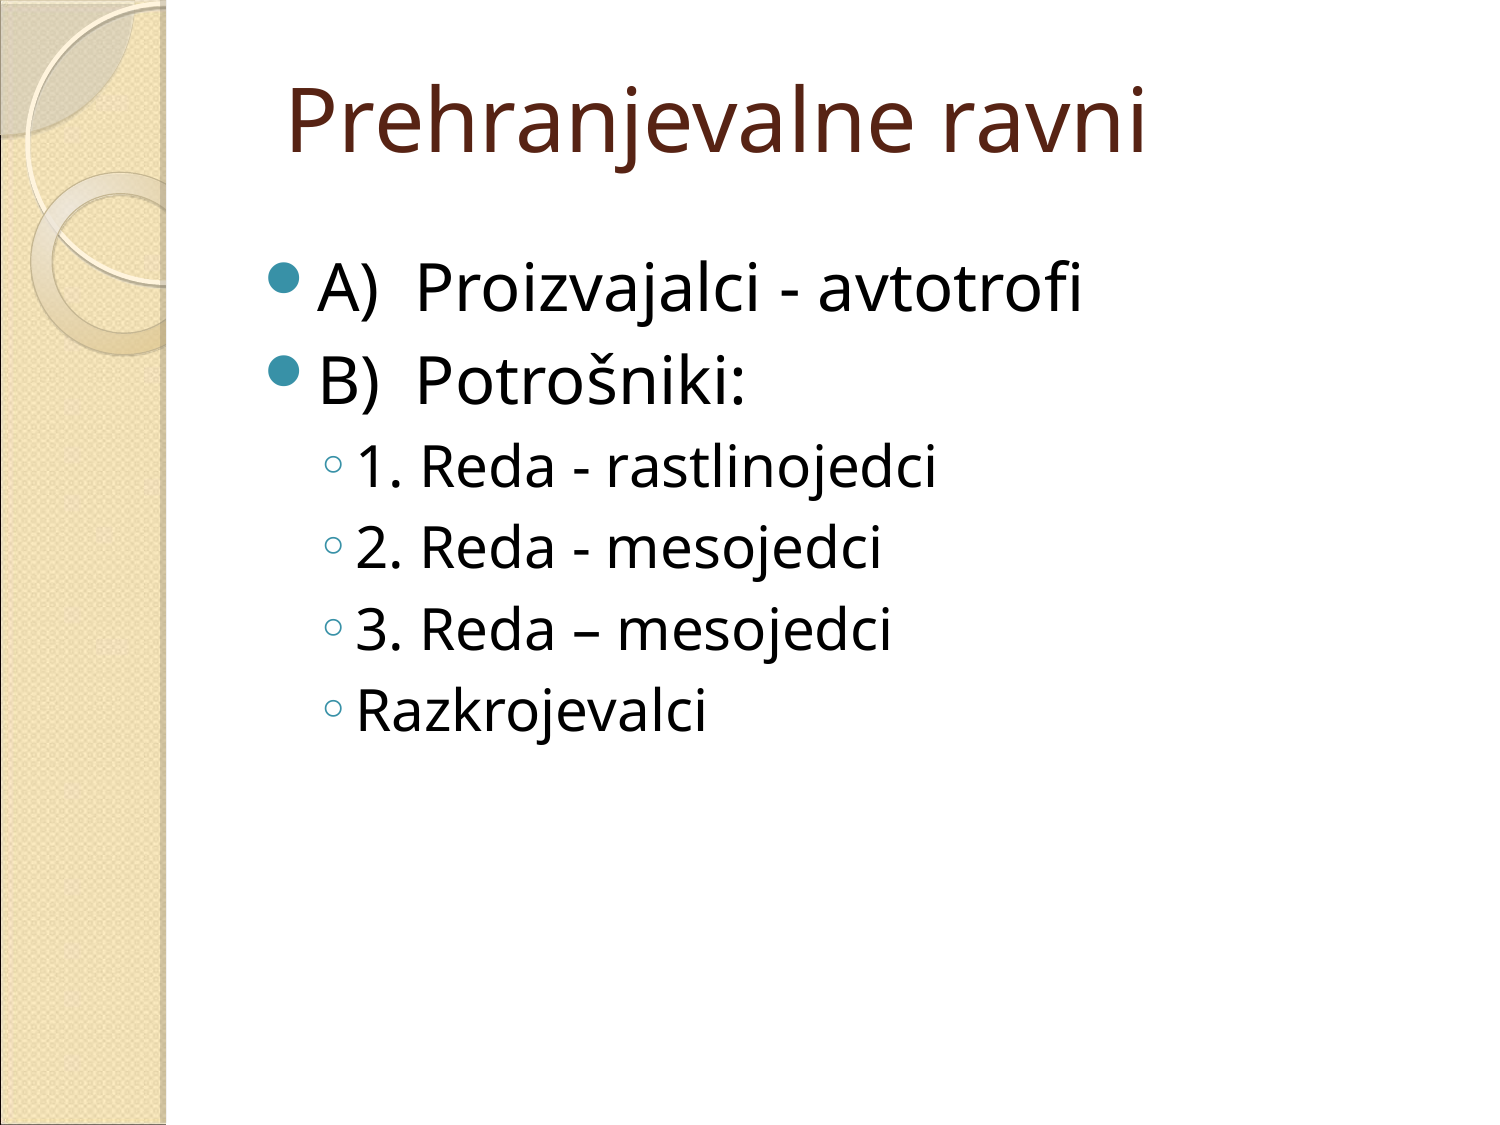

Prehranjevalne ravni
# A) Proizvajalci - avtotrofi
B) Potrošniki:
1. Reda - rastlinojedci
2. Reda - mesojedci
3. Reda – mesojedci
Razkrojevalci